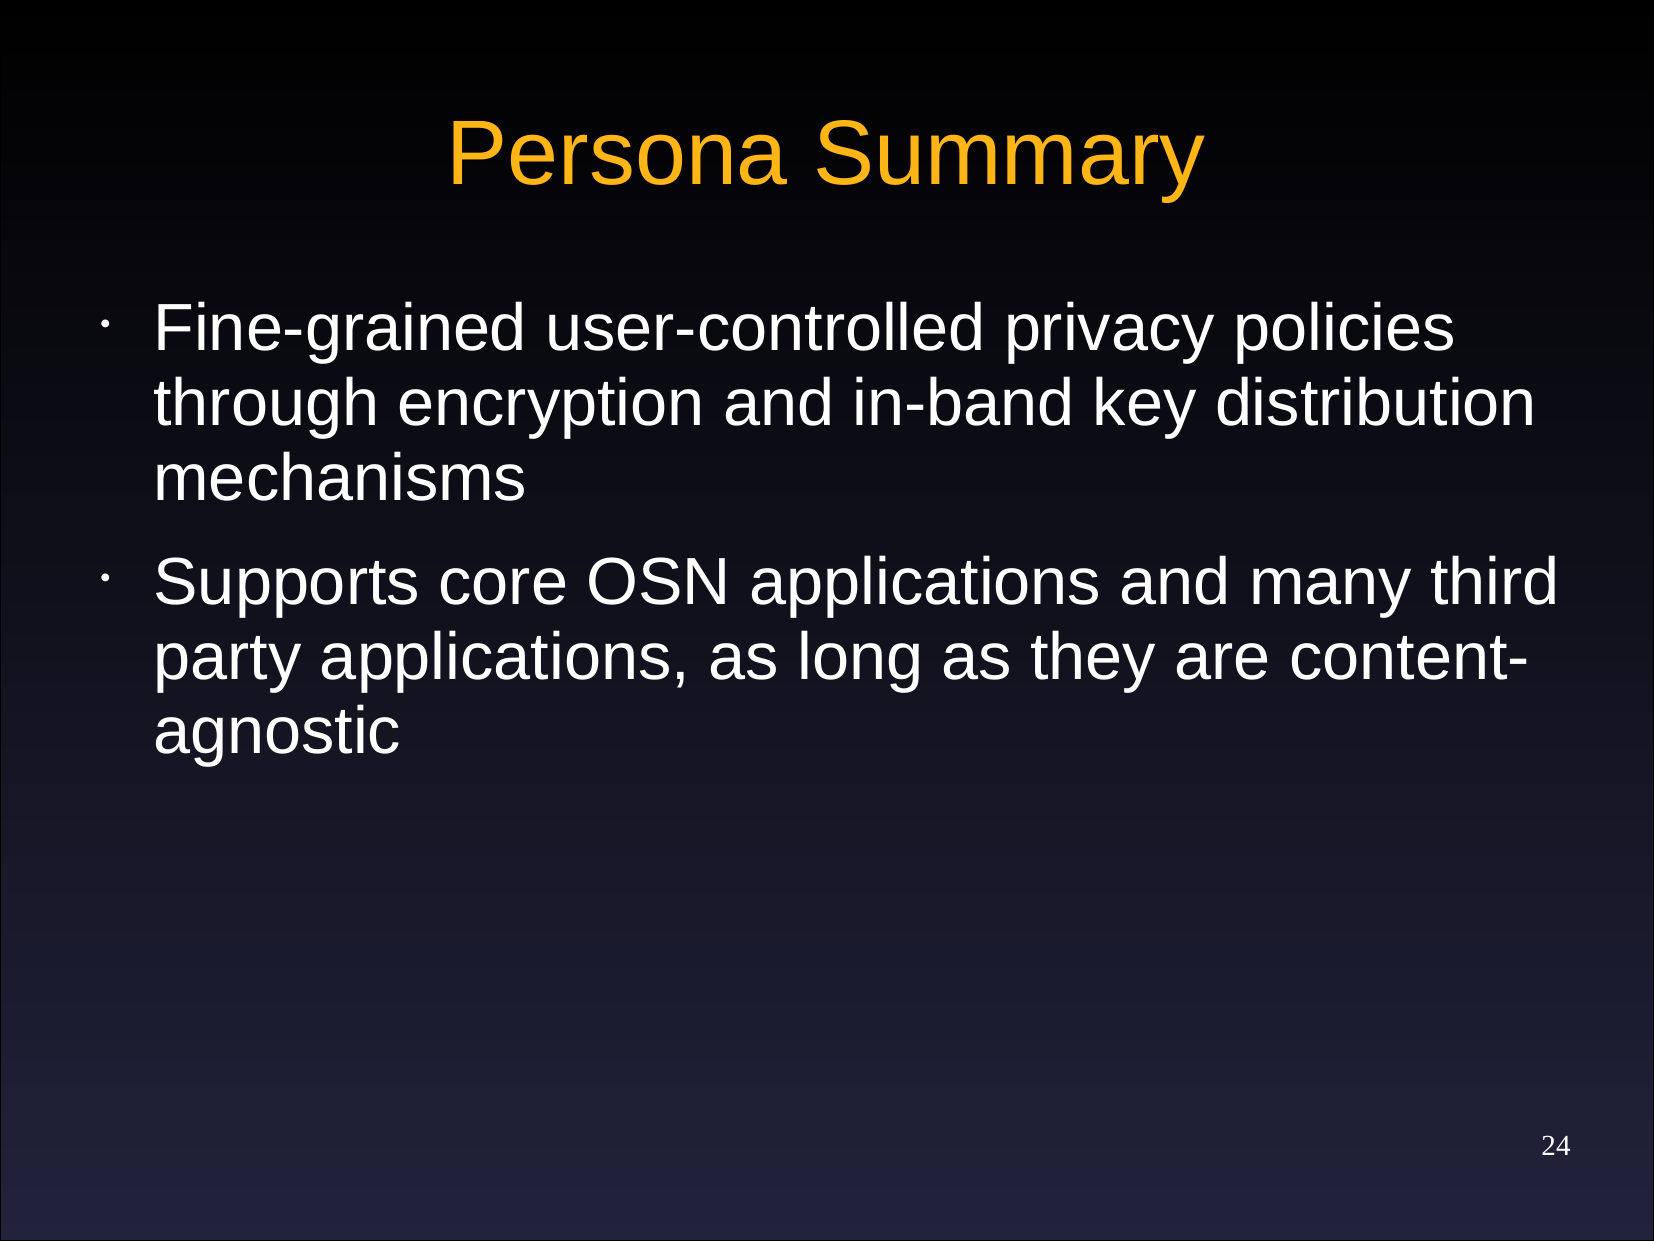

# Persona Summary
Fine-grained user-controlled privacy policies through encryption and in-band key distribution mechanisms
Supports core OSN applications and many third party applications, as long as they are content-agnostic
24